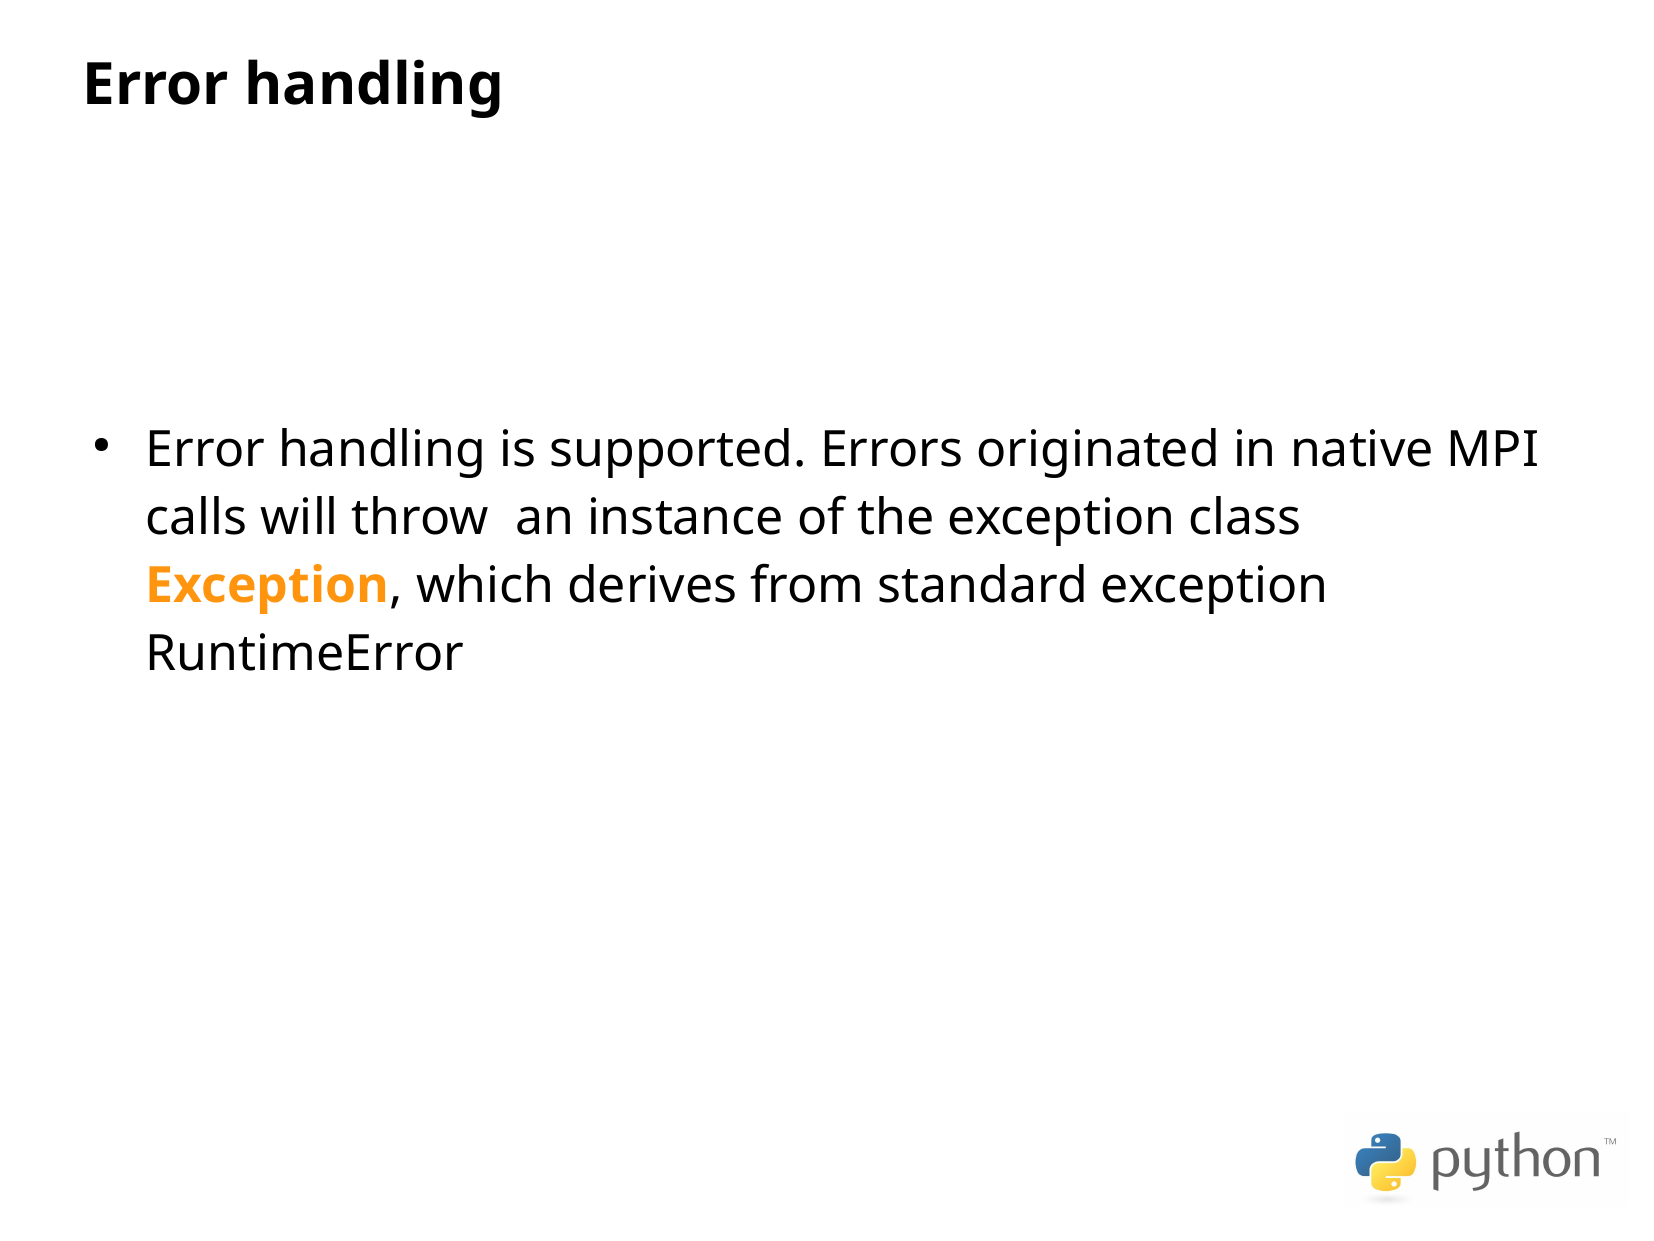

# Error handling
Error handling is supported. Errors originated in native MPI calls will throw an instance of the exception class Exception, which derives from standard exception RuntimeError